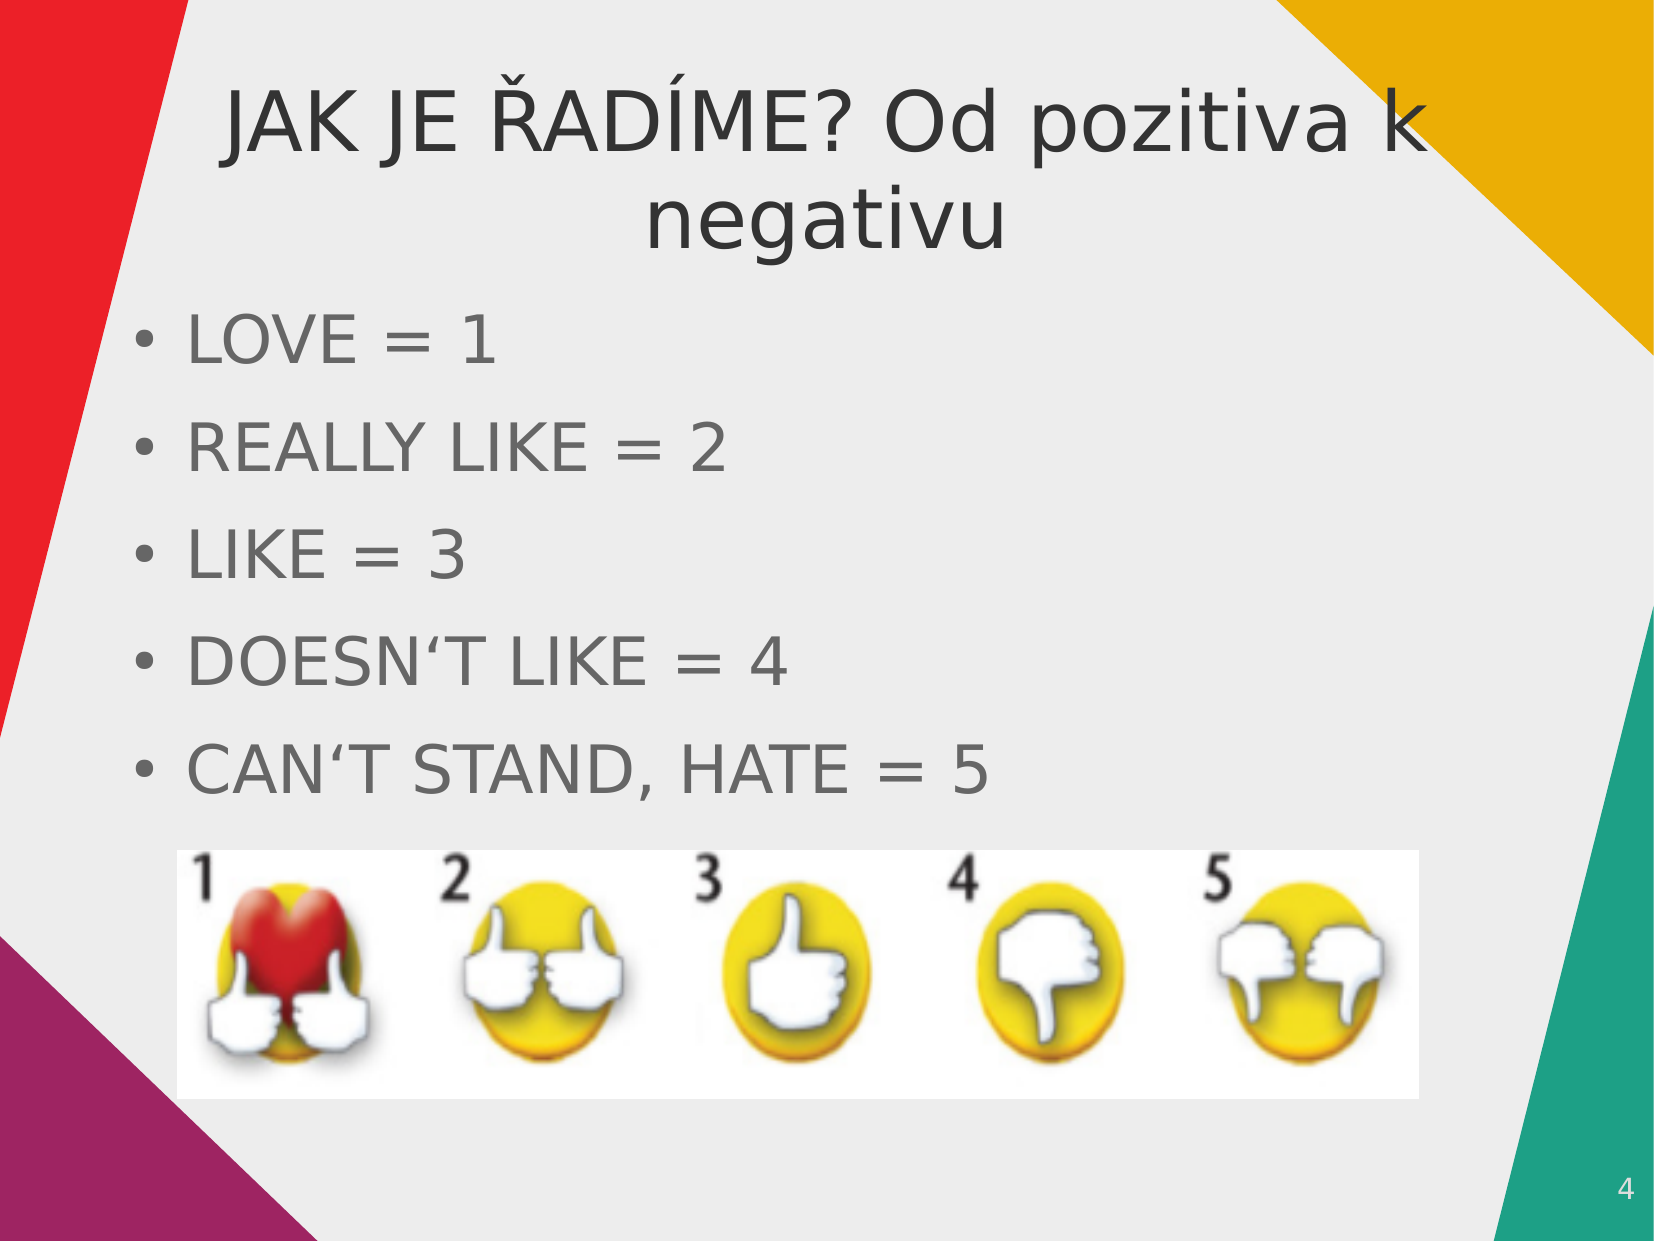

# JAK JE ŘADÍME? Od pozitiva k negativu
LOVE = 1
REALLY LIKE = 2
LIKE = 3
DOESN‘T LIKE = 4
CAN‘T STAND, HATE = 5
4